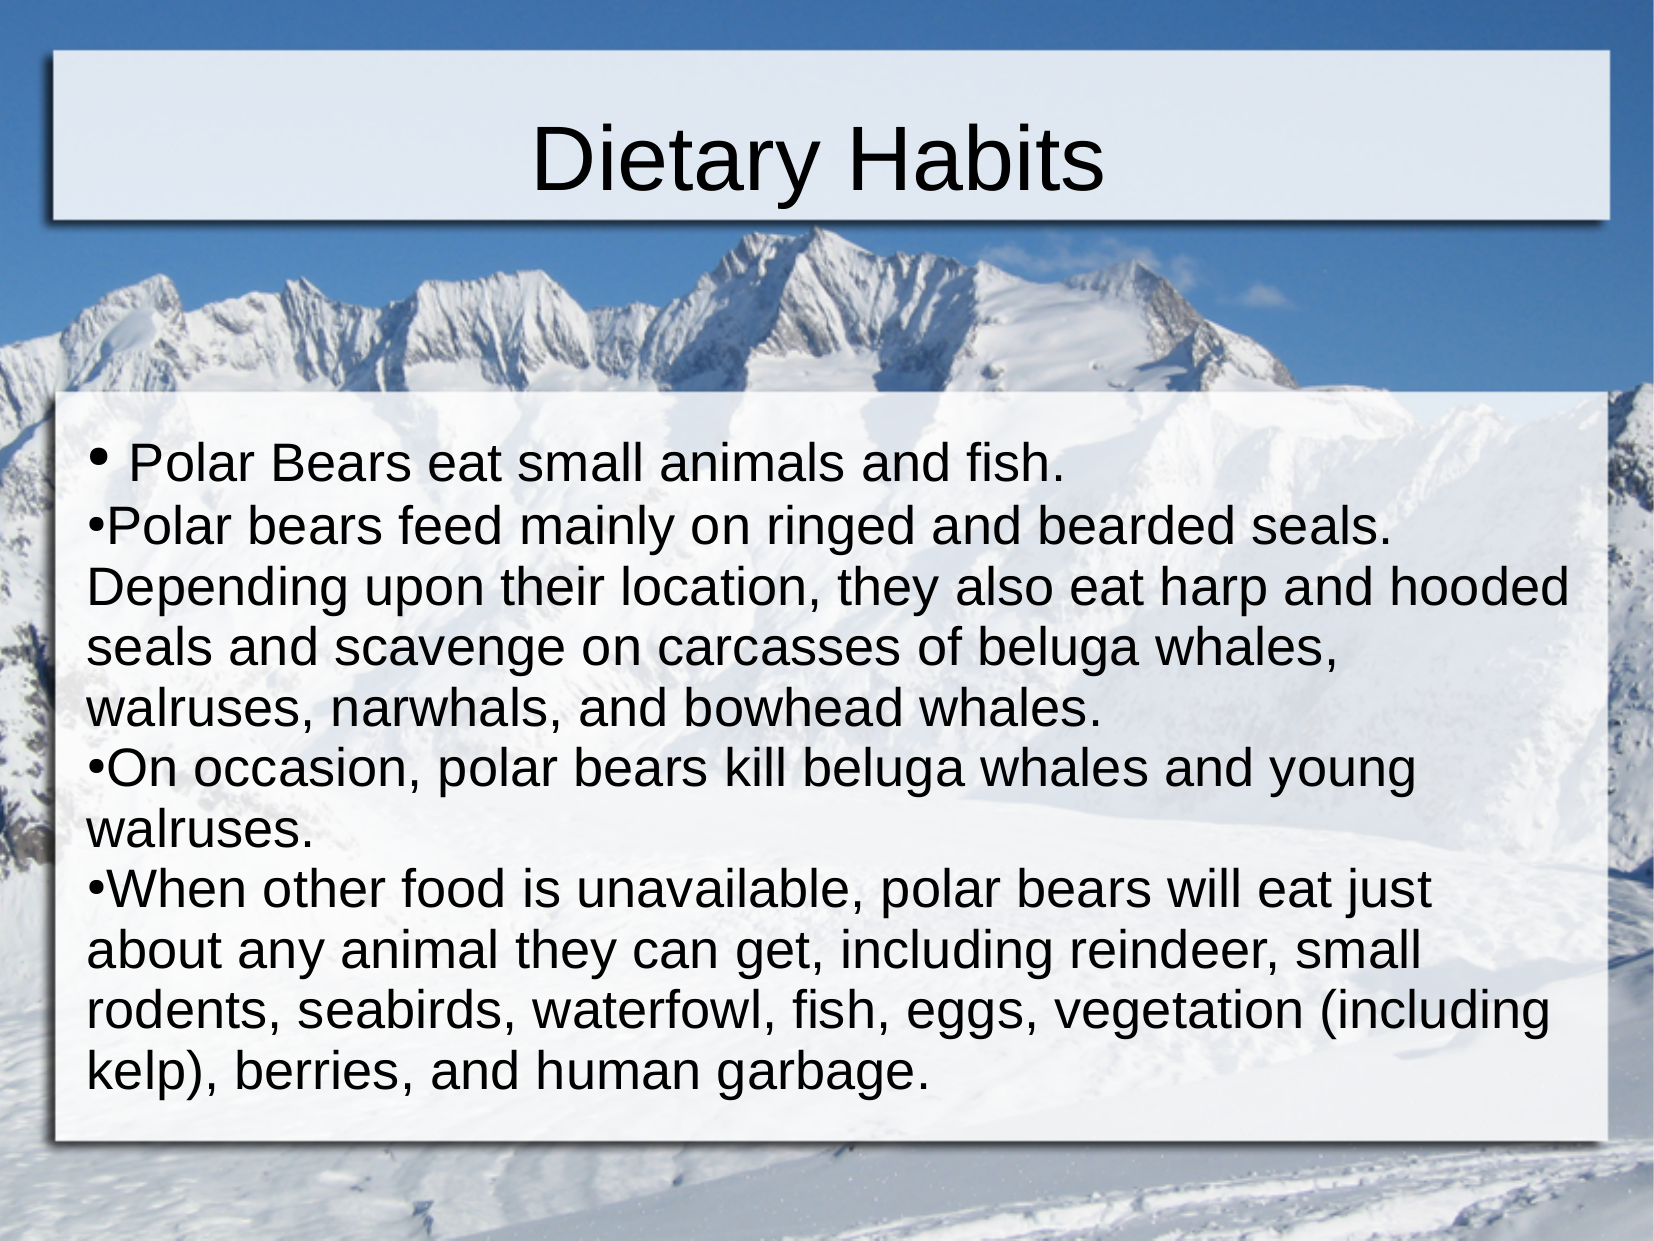

# Dietary Habits
 Polar Bears eat small animals and fish.
Polar bears feed mainly on ringed and bearded seals. Depending upon their location, they also eat harp and hooded seals and scavenge on carcasses of beluga whales, walruses, narwhals, and bowhead whales.
On occasion, polar bears kill beluga whales and young walruses.
When other food is unavailable, polar bears will eat just about any animal they can get, including reindeer, small rodents, seabirds, waterfowl, fish, eggs, vegetation (including kelp), berries, and human garbage.